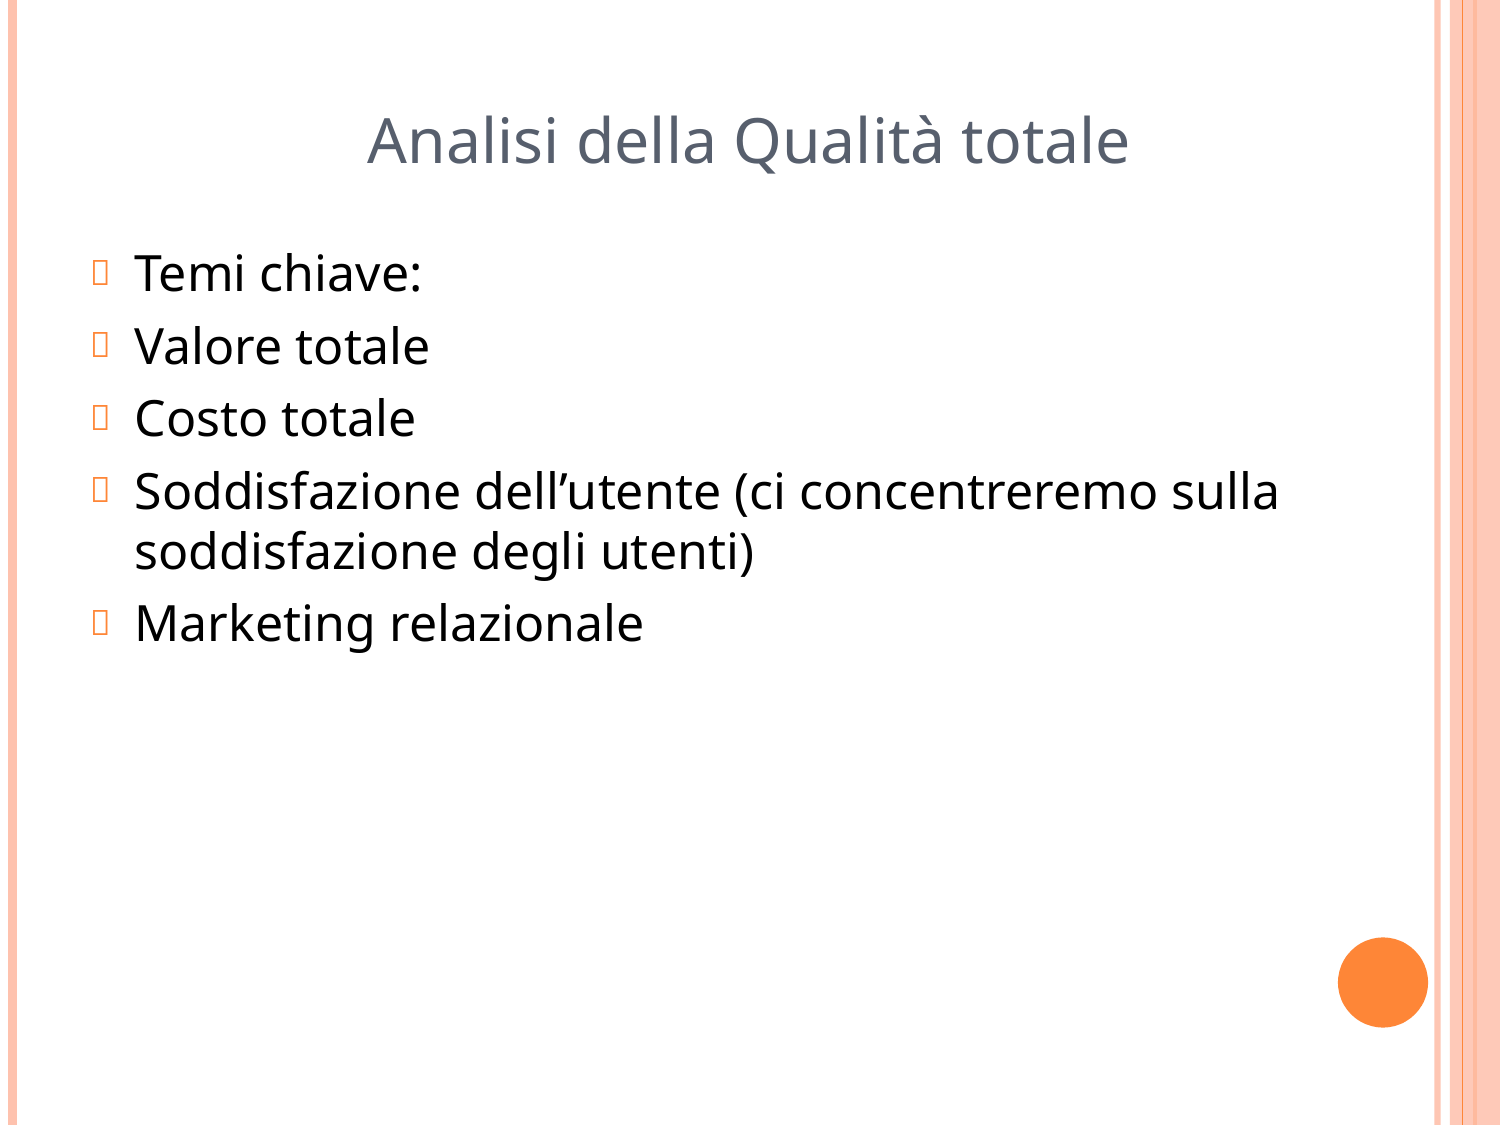

# Analisi della Qualità totale
Temi chiave:
Valore totale
Costo totale
Soddisfazione dell’utente (ci concentreremo sulla soddisfazione degli utenti)
Marketing relazionale